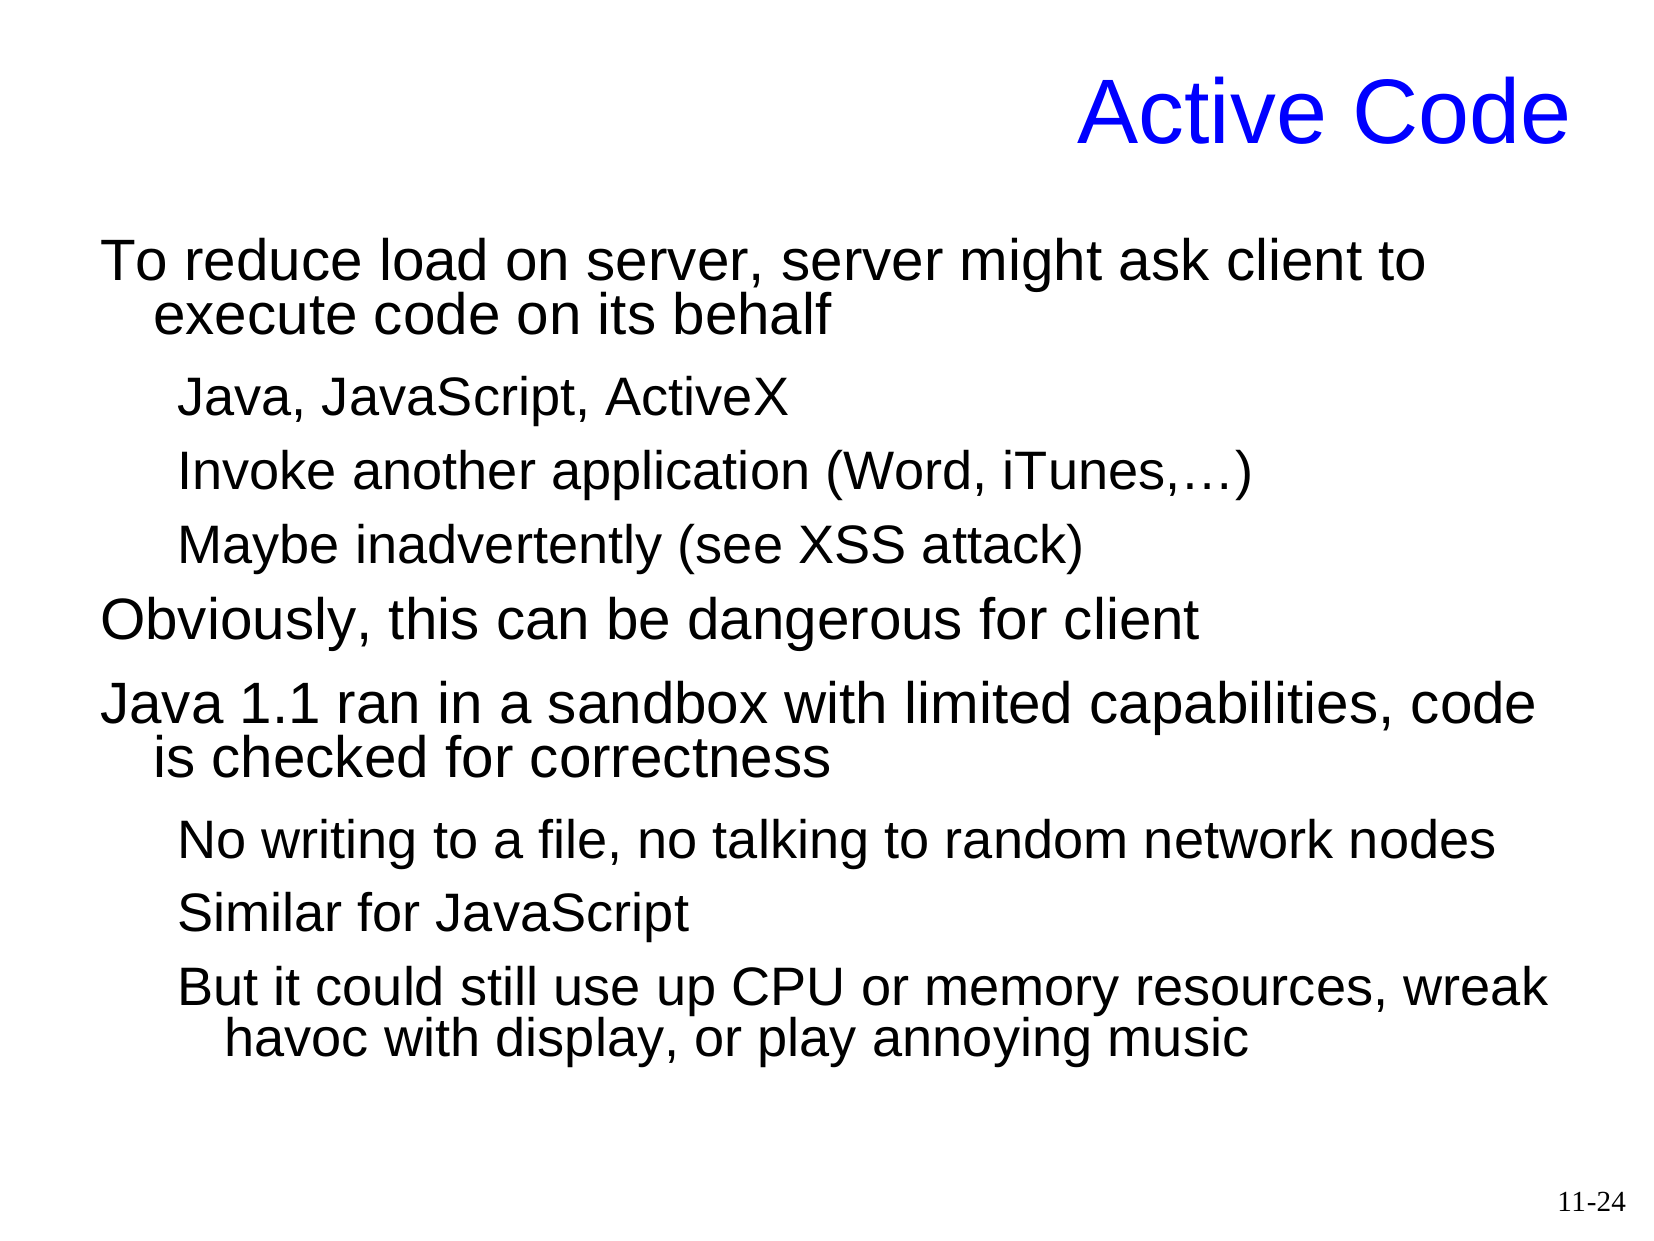

# Active Code
To reduce load on server, server might ask client to execute code on its behalf
Java, JavaScript, ActiveX
Invoke another application (Word, iTunes,…)
Maybe inadvertently (see XSS attack)
Obviously, this can be dangerous for client
Java 1.1 ran in a sandbox with limited capabilities, code is checked for correctness
No writing to a file, no talking to random network nodes
Similar for JavaScript
But it could still use up CPU or memory resources, wreak havoc with display, or play annoying music